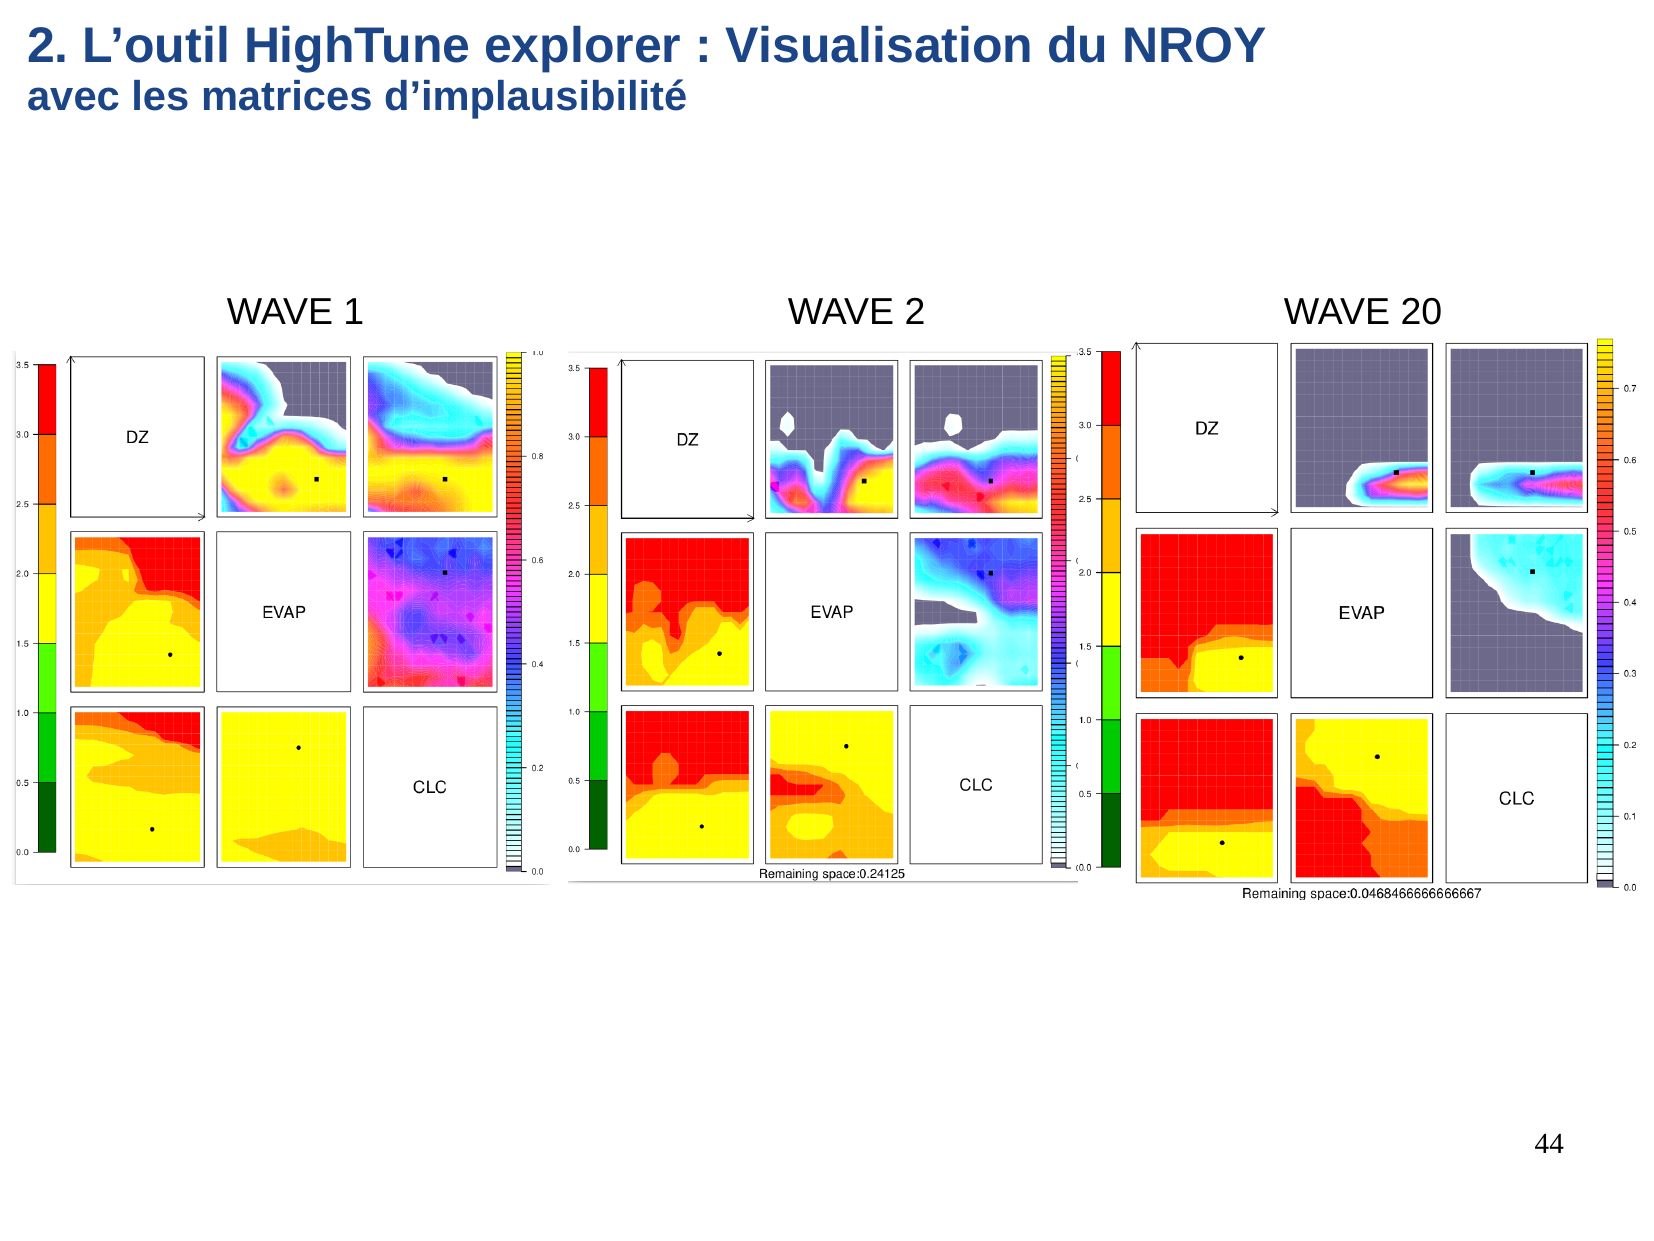

2. L’outil HighTune explorer : Visualisation du NROY
avec les matrices d’implausibilité
WAVE 1
WAVE 2
WAVE 20
44